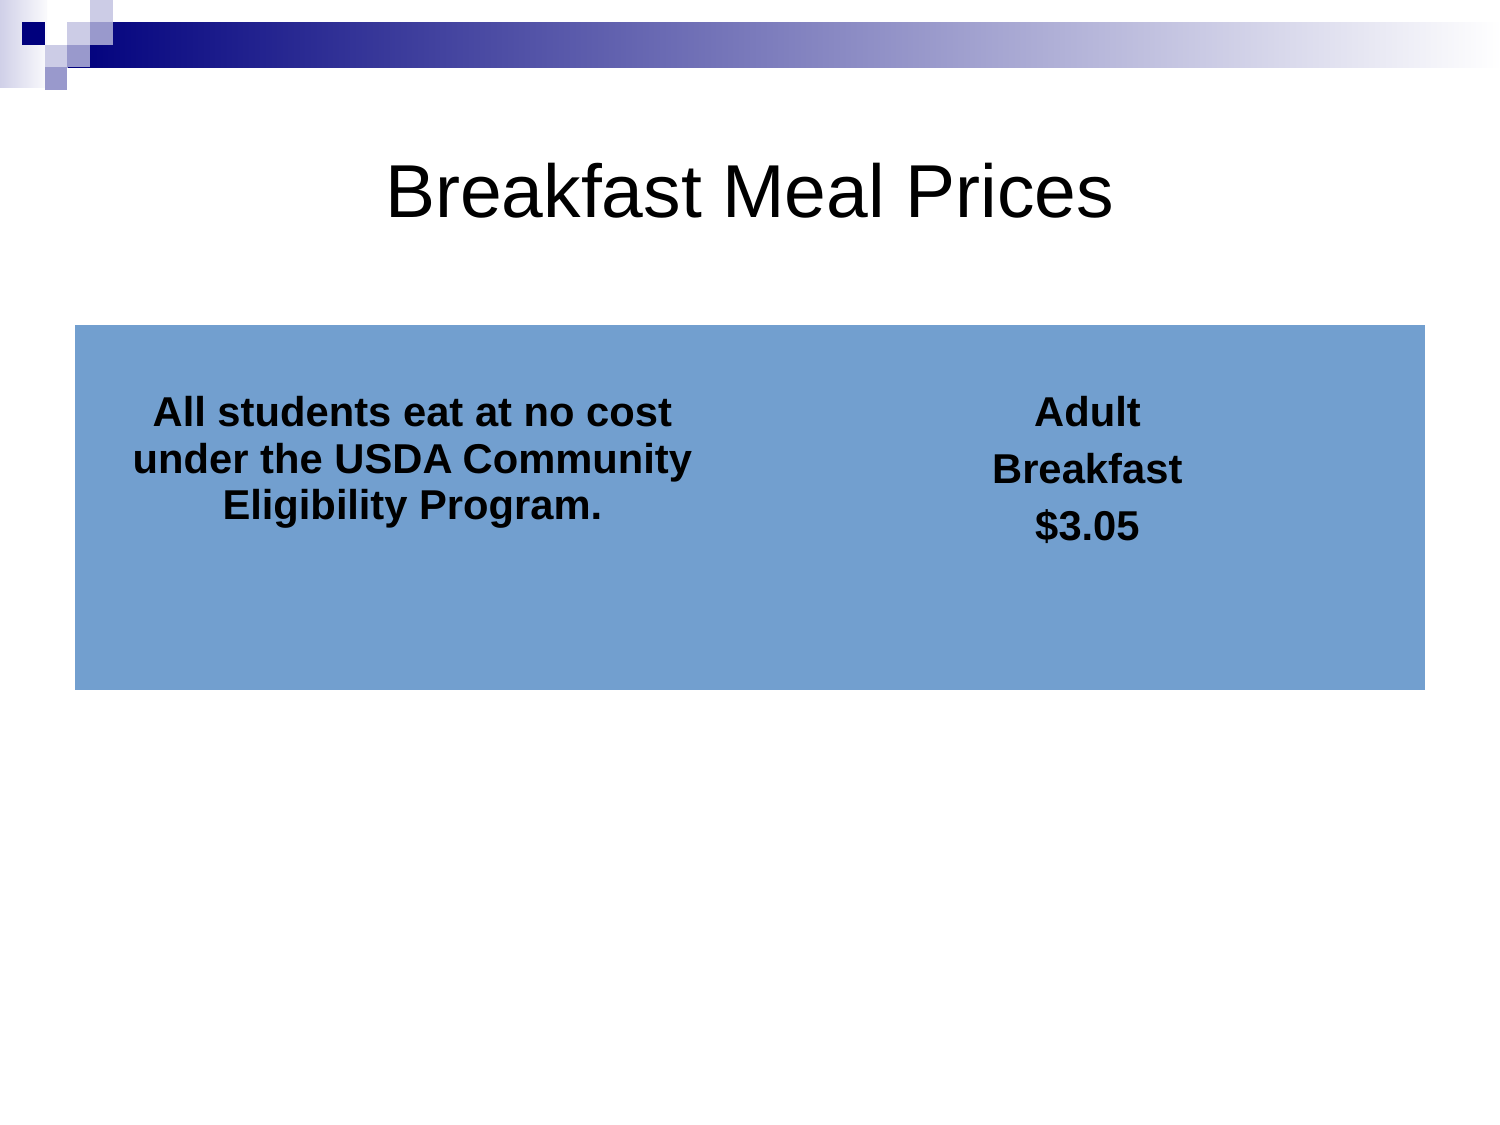

# Breakfast Meal Prices
| All students eat at no cost under the USDA Community Eligibility Program. | Adult Breakfast $3.05 |
| --- | --- |